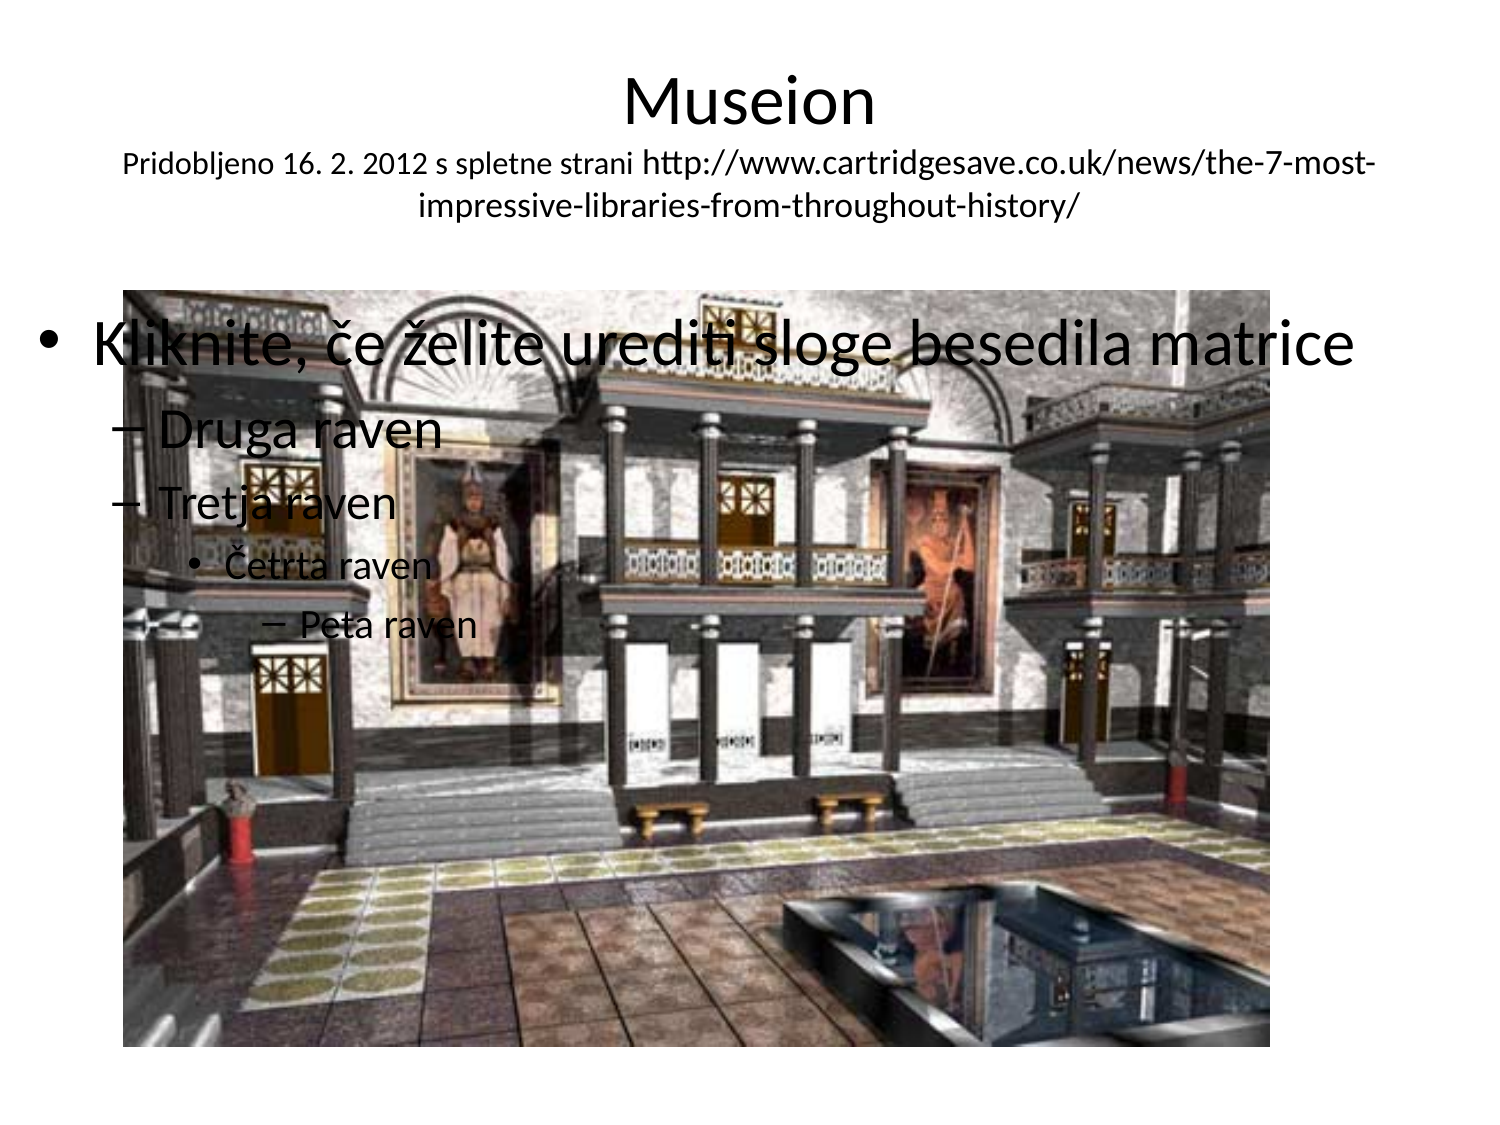

# Museion Pridobljeno 16. 2. 2012 s spletne strani http://www.cartridgesave.co.uk/news/the-7-most-impressive-libraries-from-throughout-history/
Kliknite, če želite urediti sloge besedila matrice
Druga raven
Tretja raven
Četrta raven
Peta raven